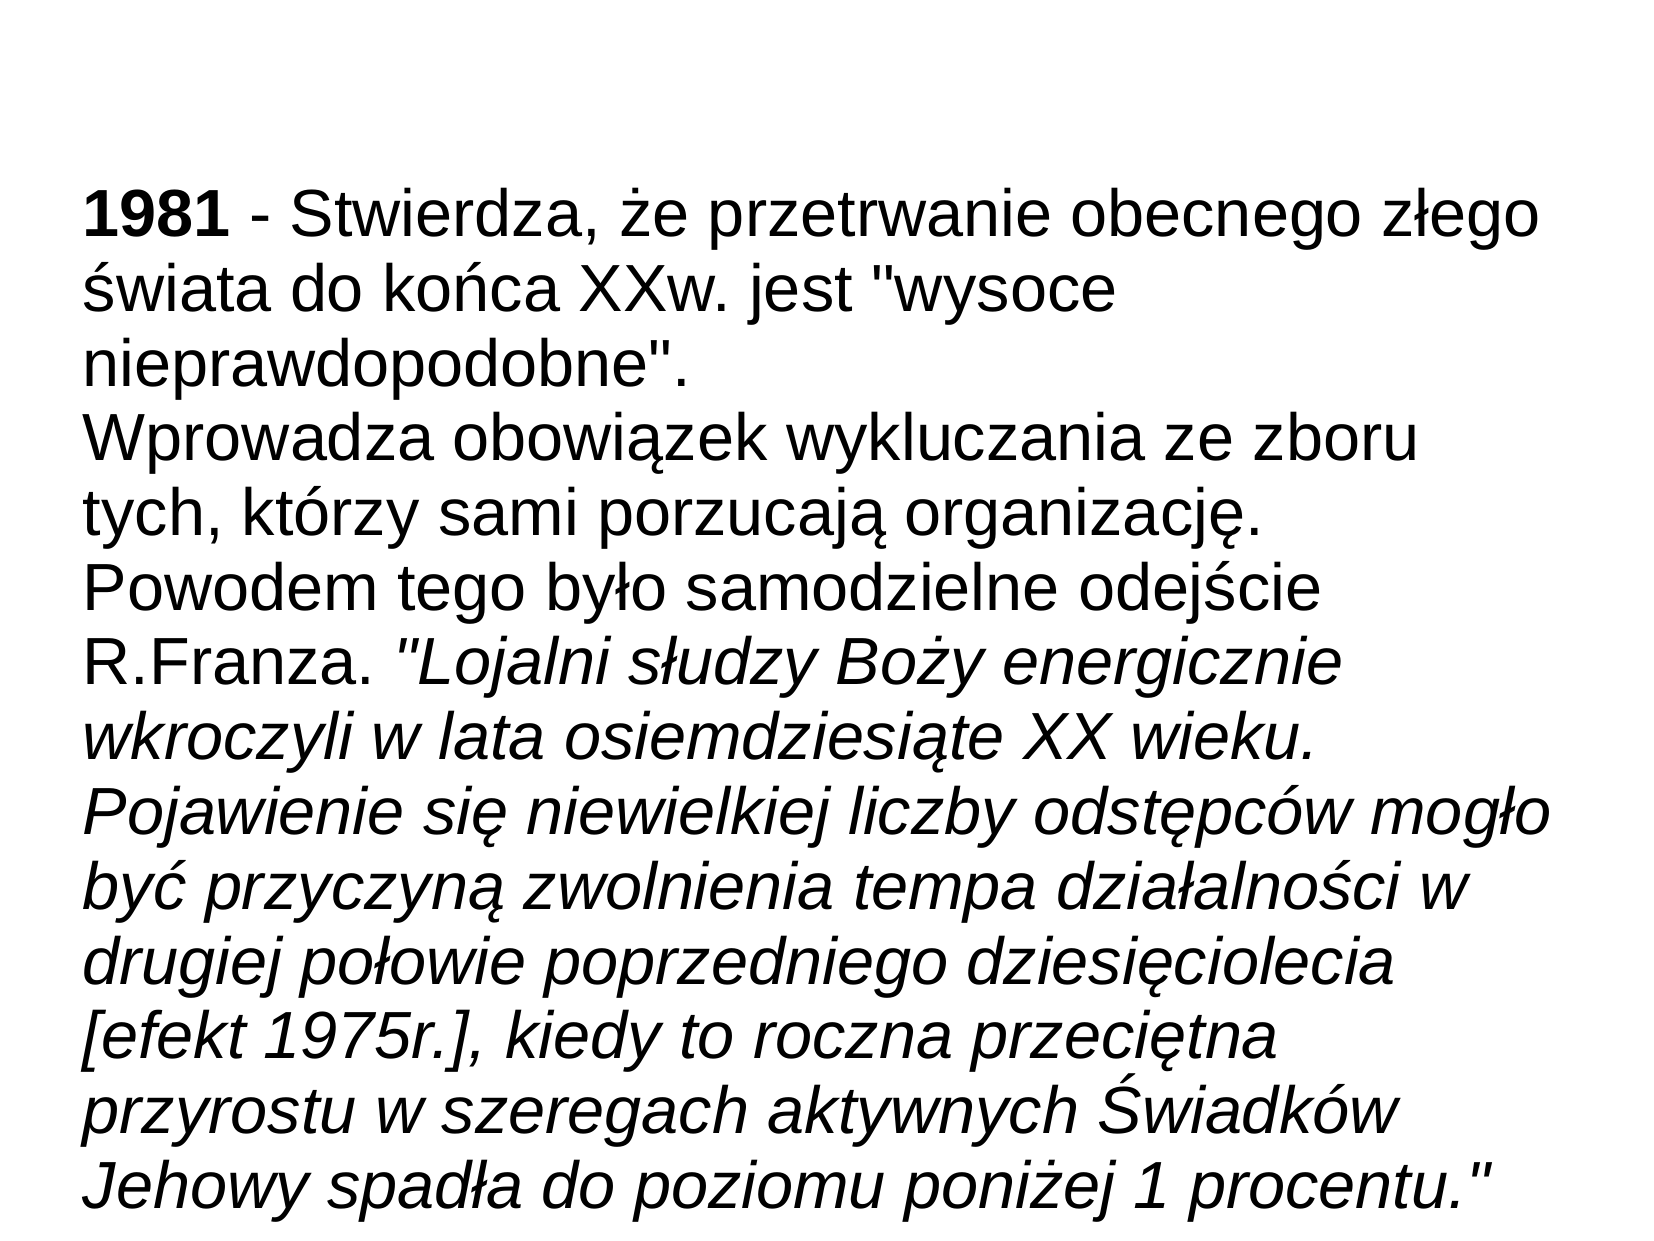

#
1981 - Stwierdza, że przetrwanie obecnego złego świata do końca XXw. jest "wysoce nieprawdopodobne".
Wprowadza obowiązek wykluczania ze zboru tych, którzy sami porzucają organizację. Powodem tego było samodzielne odejście R.Franza. "Lojalni słudzy Boży energicznie wkroczyli w lata osiemdziesiąte XX wieku. Pojawienie się niewielkiej liczby odstępców mogło być przyczyną zwolnienia tempa działalności w drugiej połowie poprzedniego dziesięciolecia [efekt 1975r.], kiedy to roczna przeciętna przyrostu w szeregach aktywnych Świadków Jehowy spadła do poziomu poniżej 1 procentu."